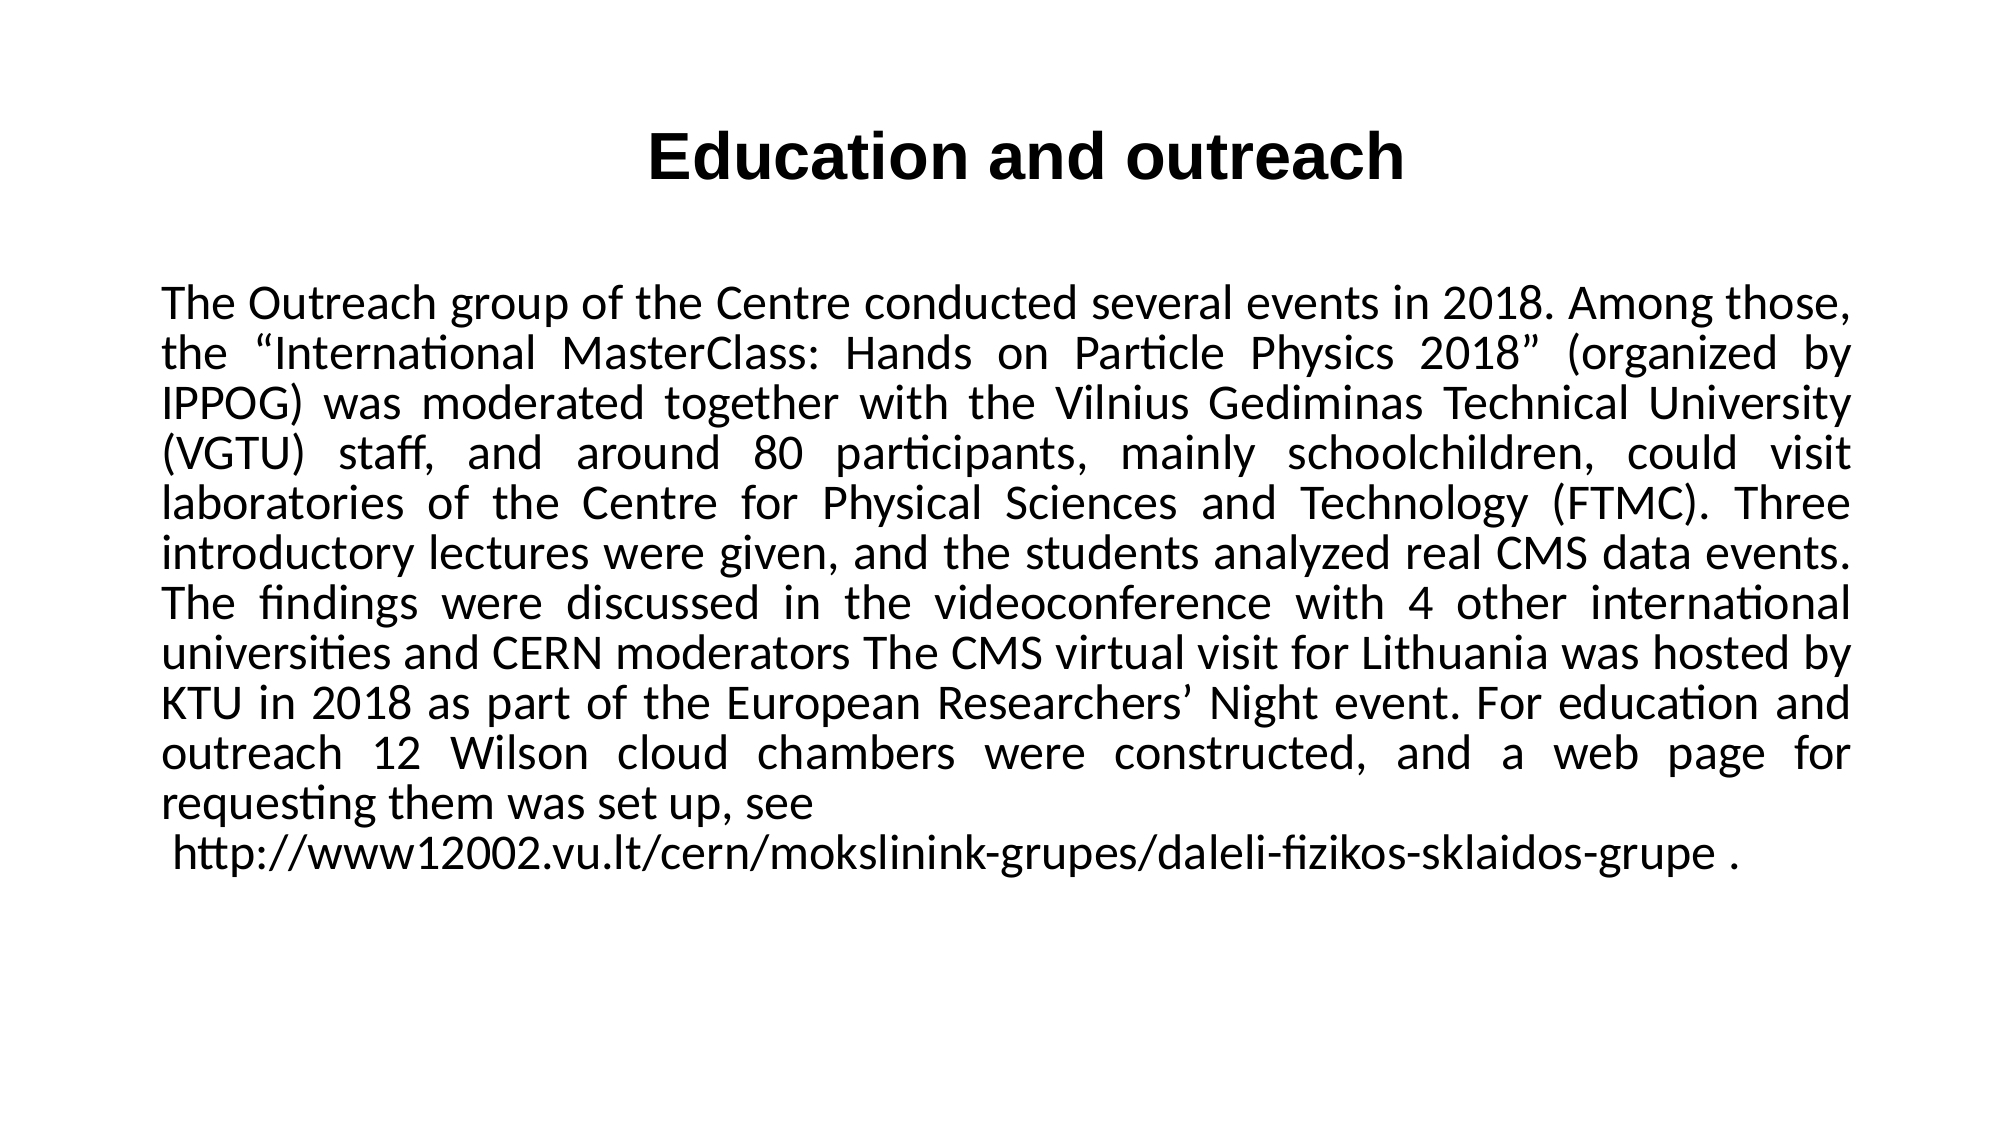

Education and outreach
The Outreach group of the Centre conducted several events in 2018. Among those, the “International MasterClass: Hands on Particle Physics 2018” (organized by IPPOG) was moderated together with the Vilnius Gediminas Technical University (VGTU) staff, and around 80 participants, mainly schoolchildren, could visit laboratories of the Centre for Physical Sciences and Technology (FTMC). Three introductory lectures were given, and the students analyzed real CMS data events. The findings were discussed in the videoconference with 4 other international universities and CERN moderators The CMS virtual visit for Lithuania was hosted by KTU in 2018 as part of the European Researchers’ Night event. For education and outreach 12 Wilson cloud chambers were constructed, and a web page for requesting them was set up, see
 http://www12002.vu.lt/cern/mokslinink-grupes/daleli-fizikos-sklaidos-grupe .